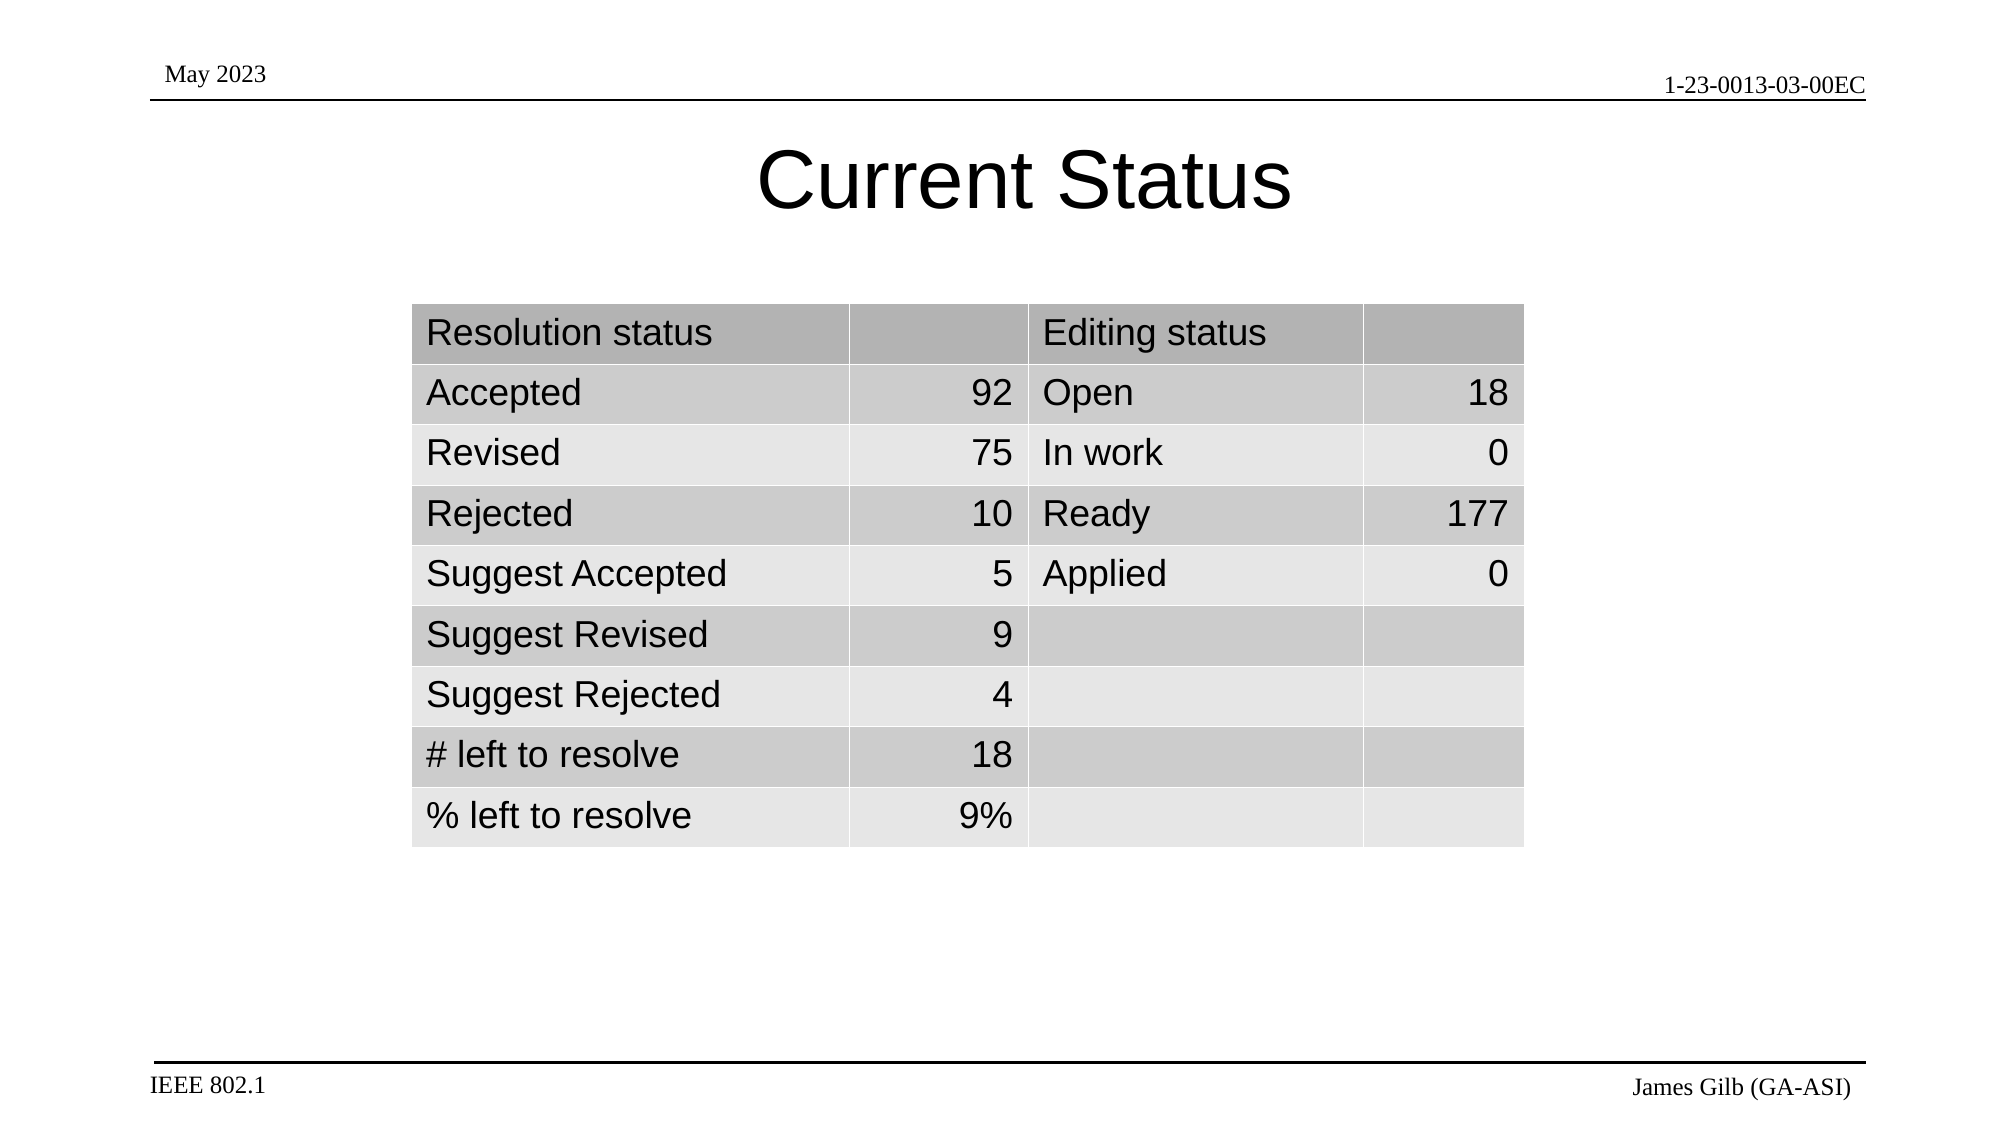

# Current Status
| Resolution status | | Editing status | |
| --- | --- | --- | --- |
| Accepted | 92 | Open | 18 |
| Revised | 75 | In work | 0 |
| Rejected | 10 | Ready | 177 |
| Suggest Accepted | 5 | Applied | 0 |
| Suggest Revised | 9 | | |
| Suggest Rejected | 4 | | |
| # left to resolve | 18 | | |
| % left to resolve | 9% | | |